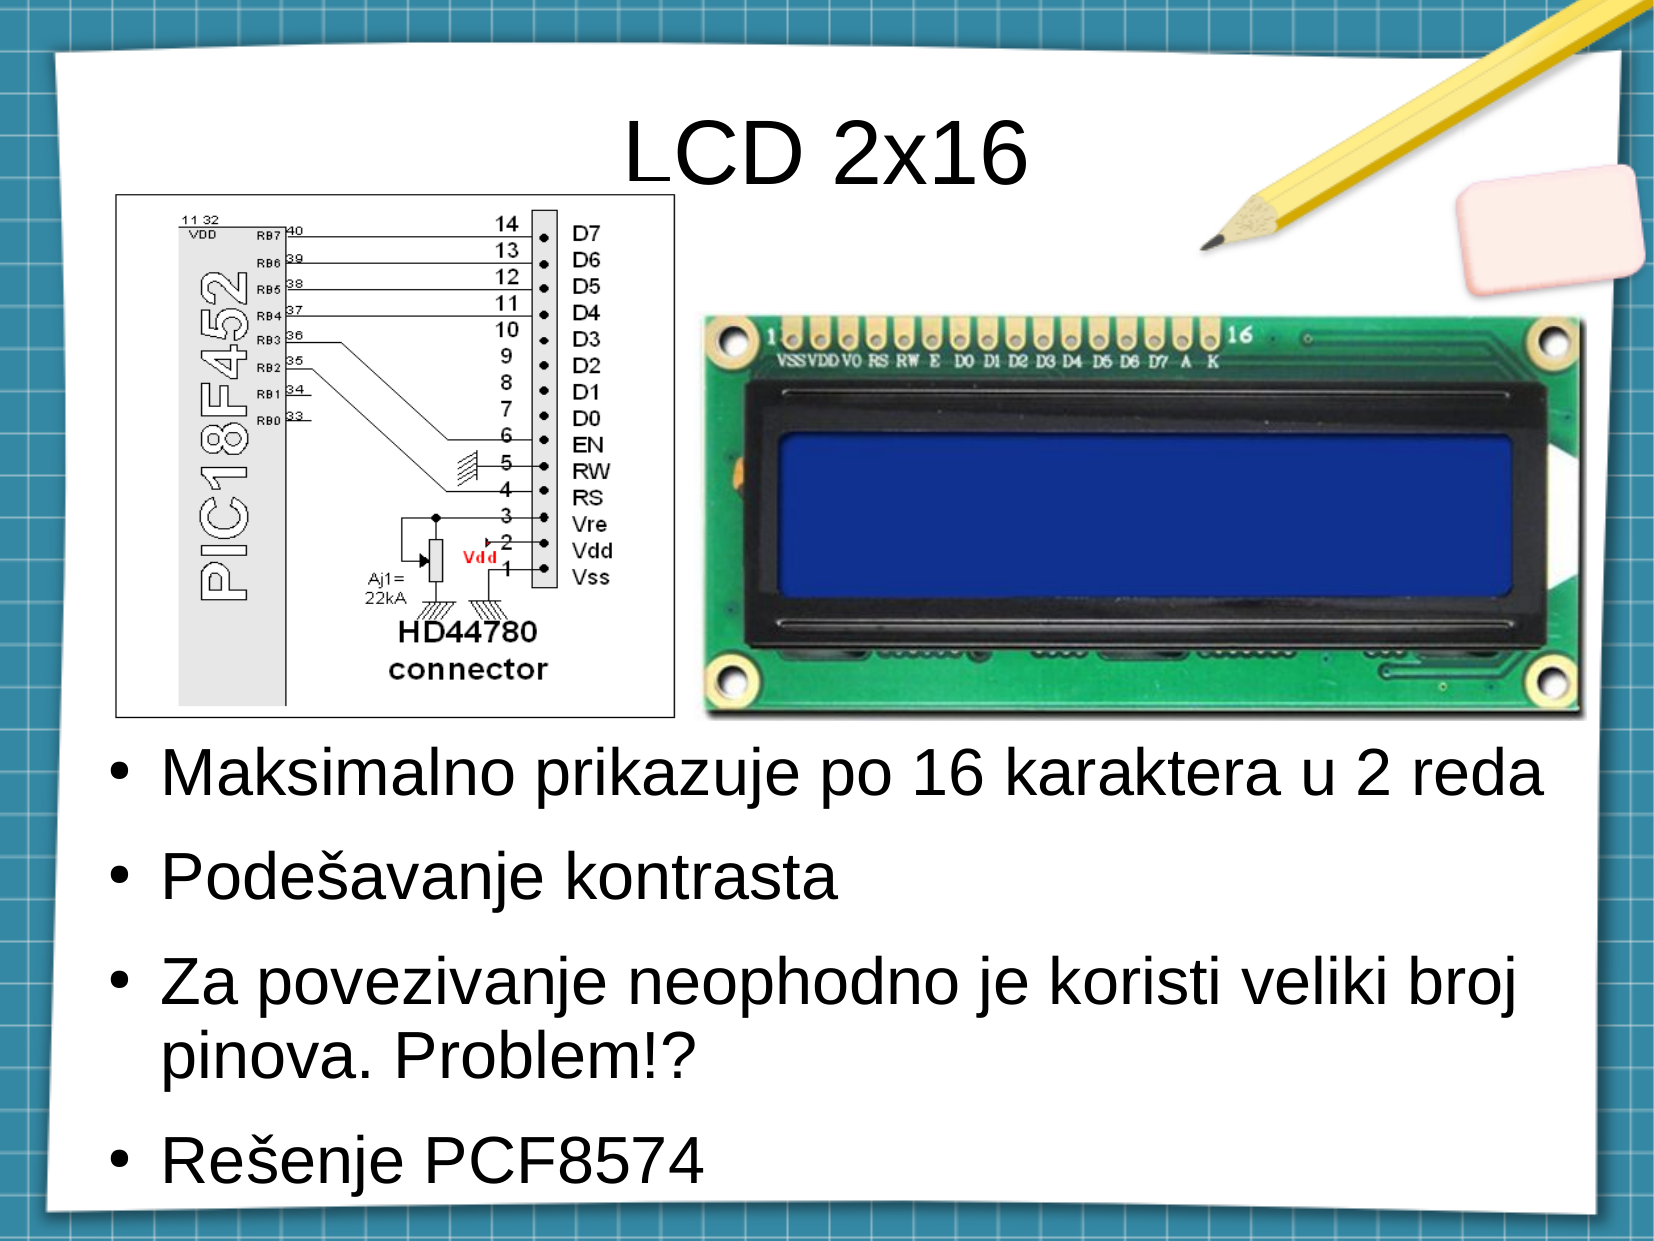

# LCD 2x16
Maksimalno prikazuje po 16 karaktera u 2 reda
Podešavanje kontrasta
Za povezivanje neophodno je koristi veliki broj pinova. Problem!?
Rešenje PCF8574